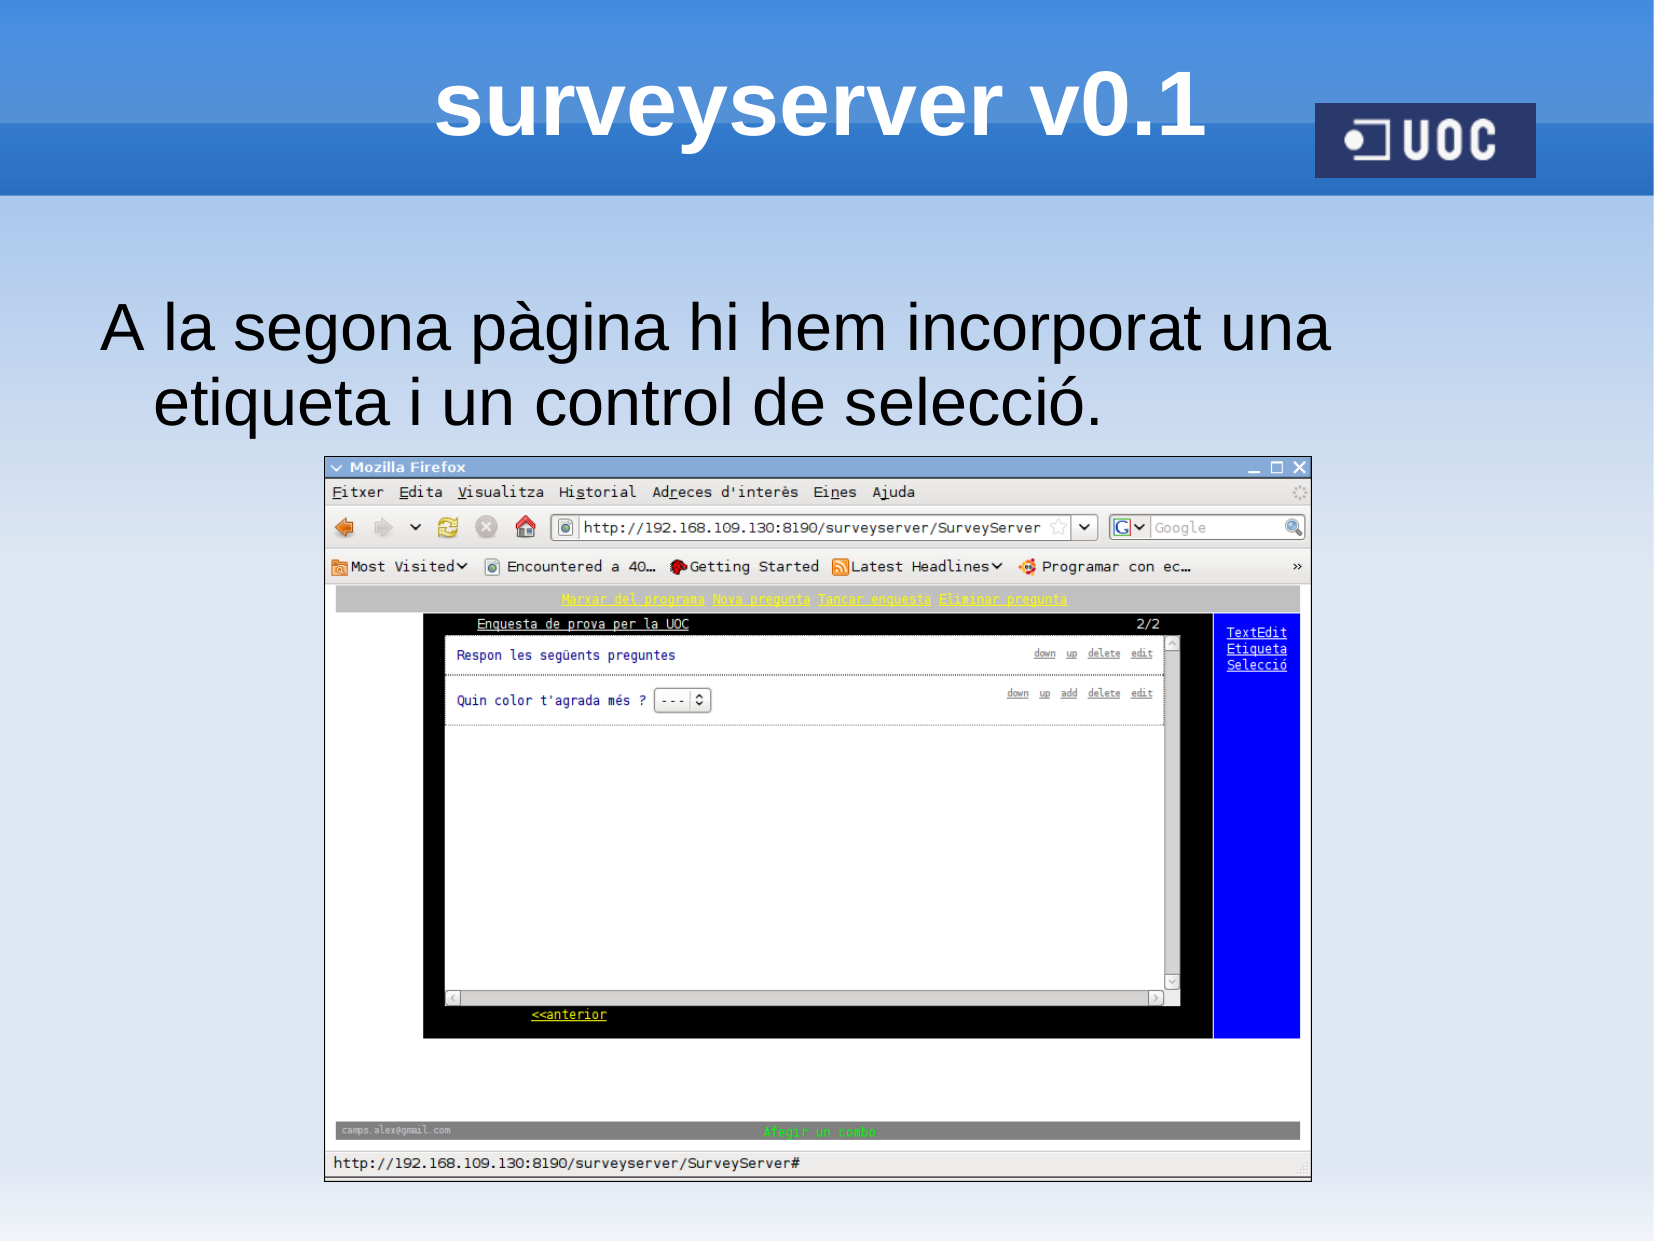

# surveyserver v0.1
A la segona pàgina hi hem incorporat una etiqueta i un control de selecció.